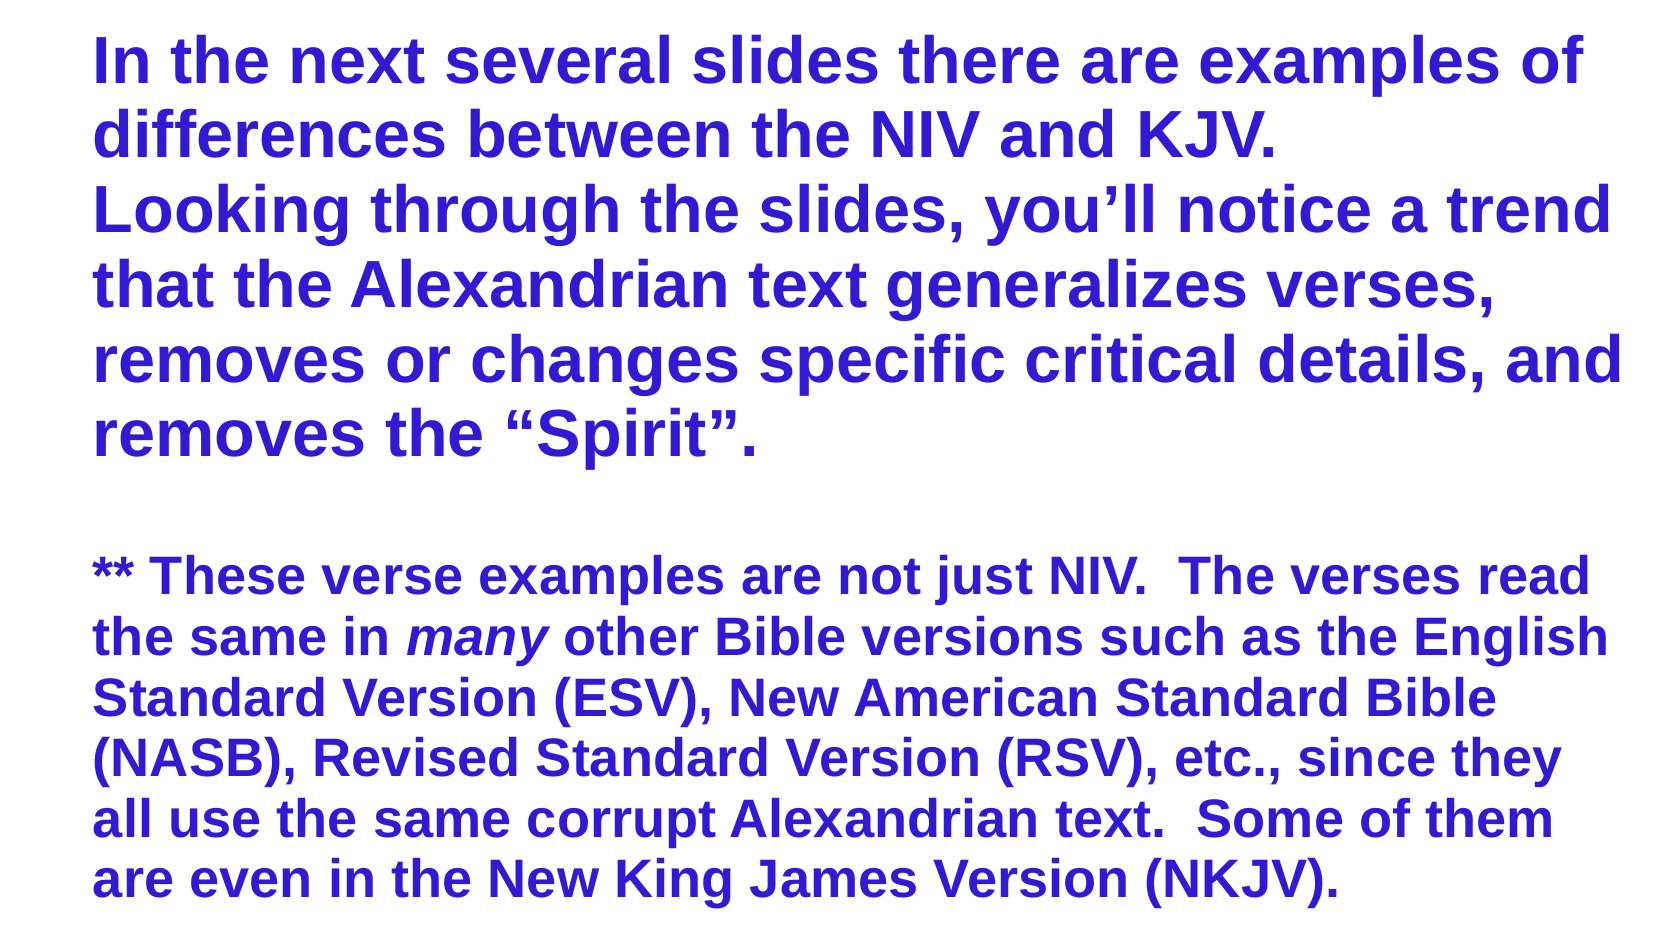

In the next several slides there are examples of
differences between the NIV and KJV.
Looking through the slides, you’ll notice a trend that the Alexandrian text generalizes verses, removes or changes specific critical details, and removes the “Spirit”.
** These verse examples are not just NIV. The verses read the same in many other Bible versions such as the English Standard Version (ESV), New American Standard Bible (NASB), Revised Standard Version (RSV), etc., since they all use the same corrupt Alexandrian text. Some of them are even in the New King James Version (NKJV).